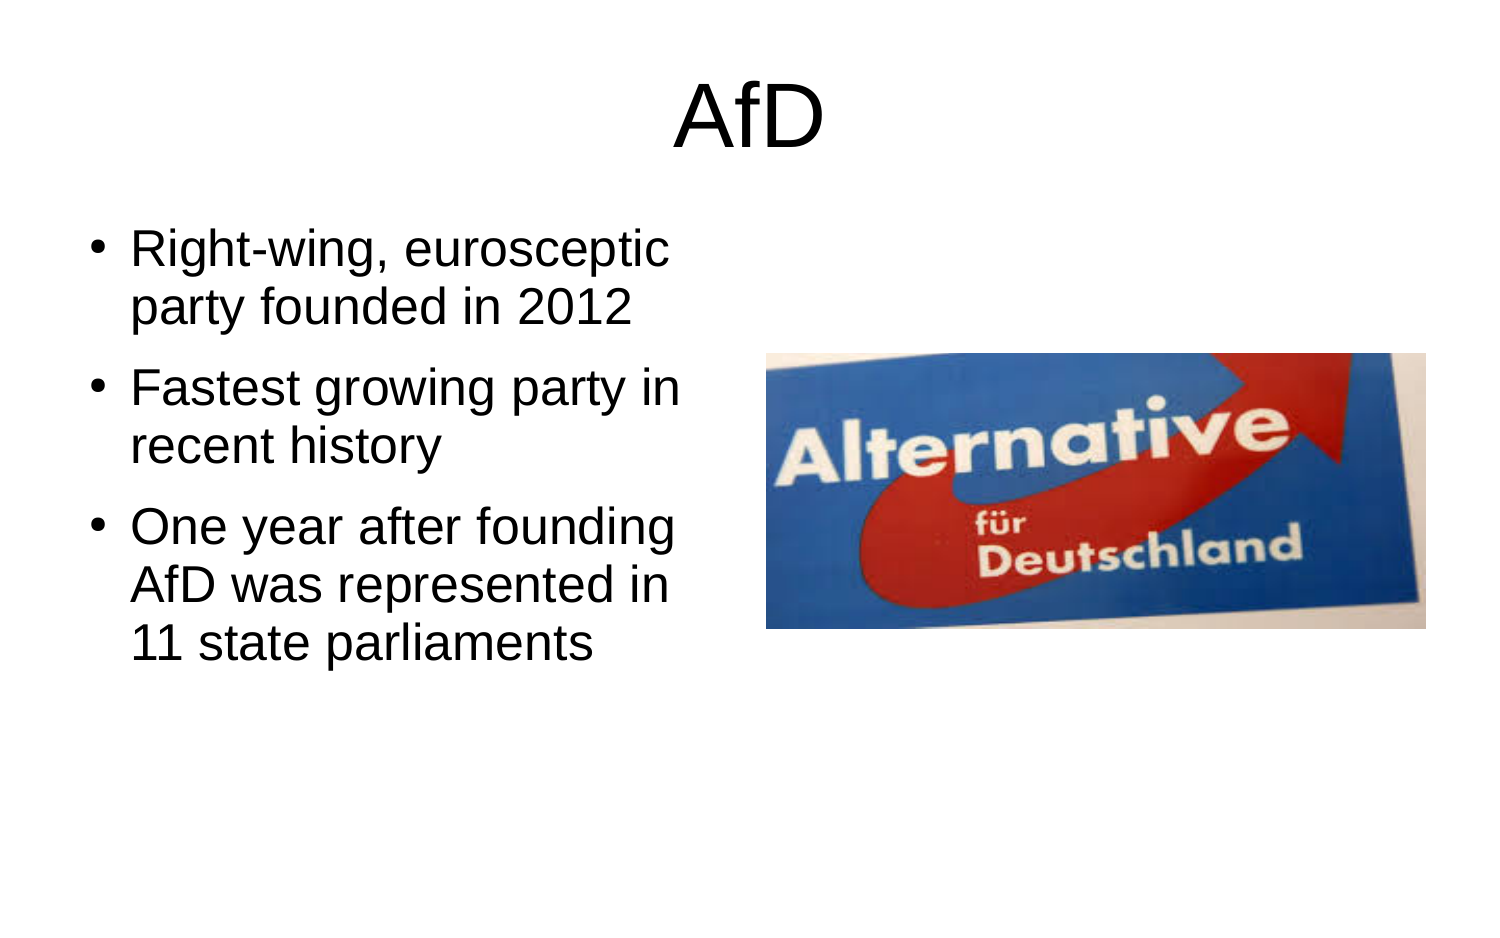

# AfD
Right-wing, eurosceptic party founded in 2012
Fastest growing party in recent history
One year after founding AfD was represented in 11 state parliaments